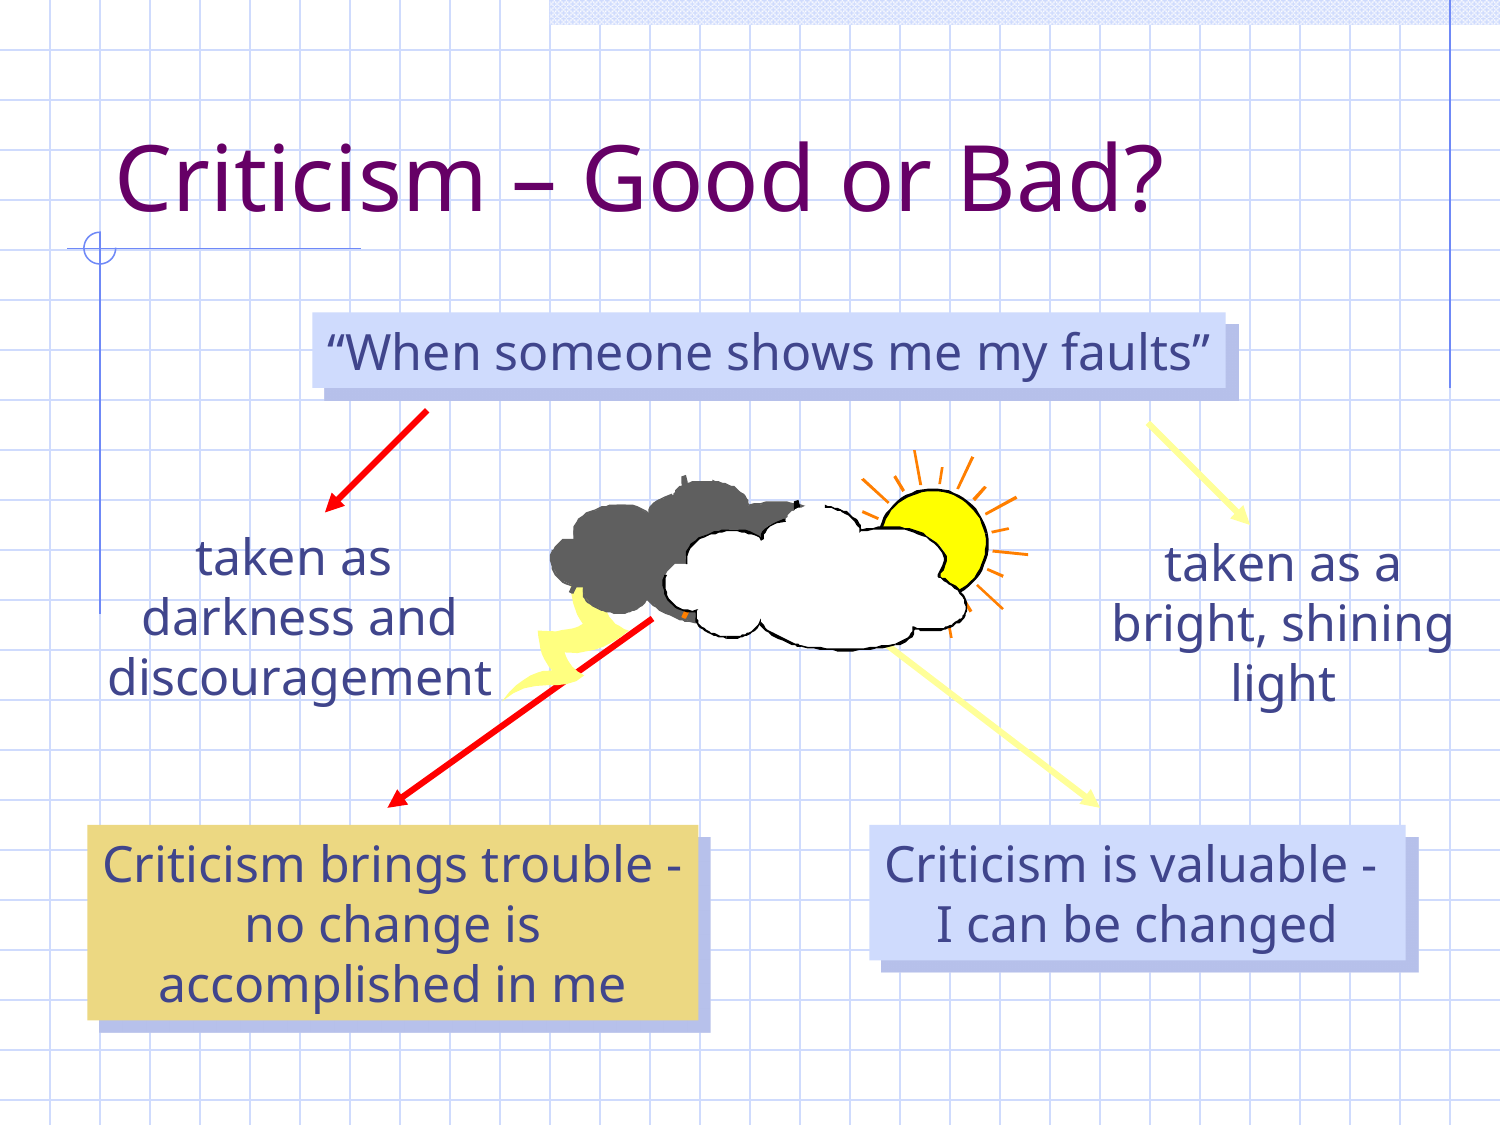

# Criticism – Good or Bad?
“When someone shows me my faults”
taken as
darkness and
discouragement
taken as a
bright, shining
light
Criticism brings trouble -
no change is
accomplished in me
Criticism is valuable -
I can be changed